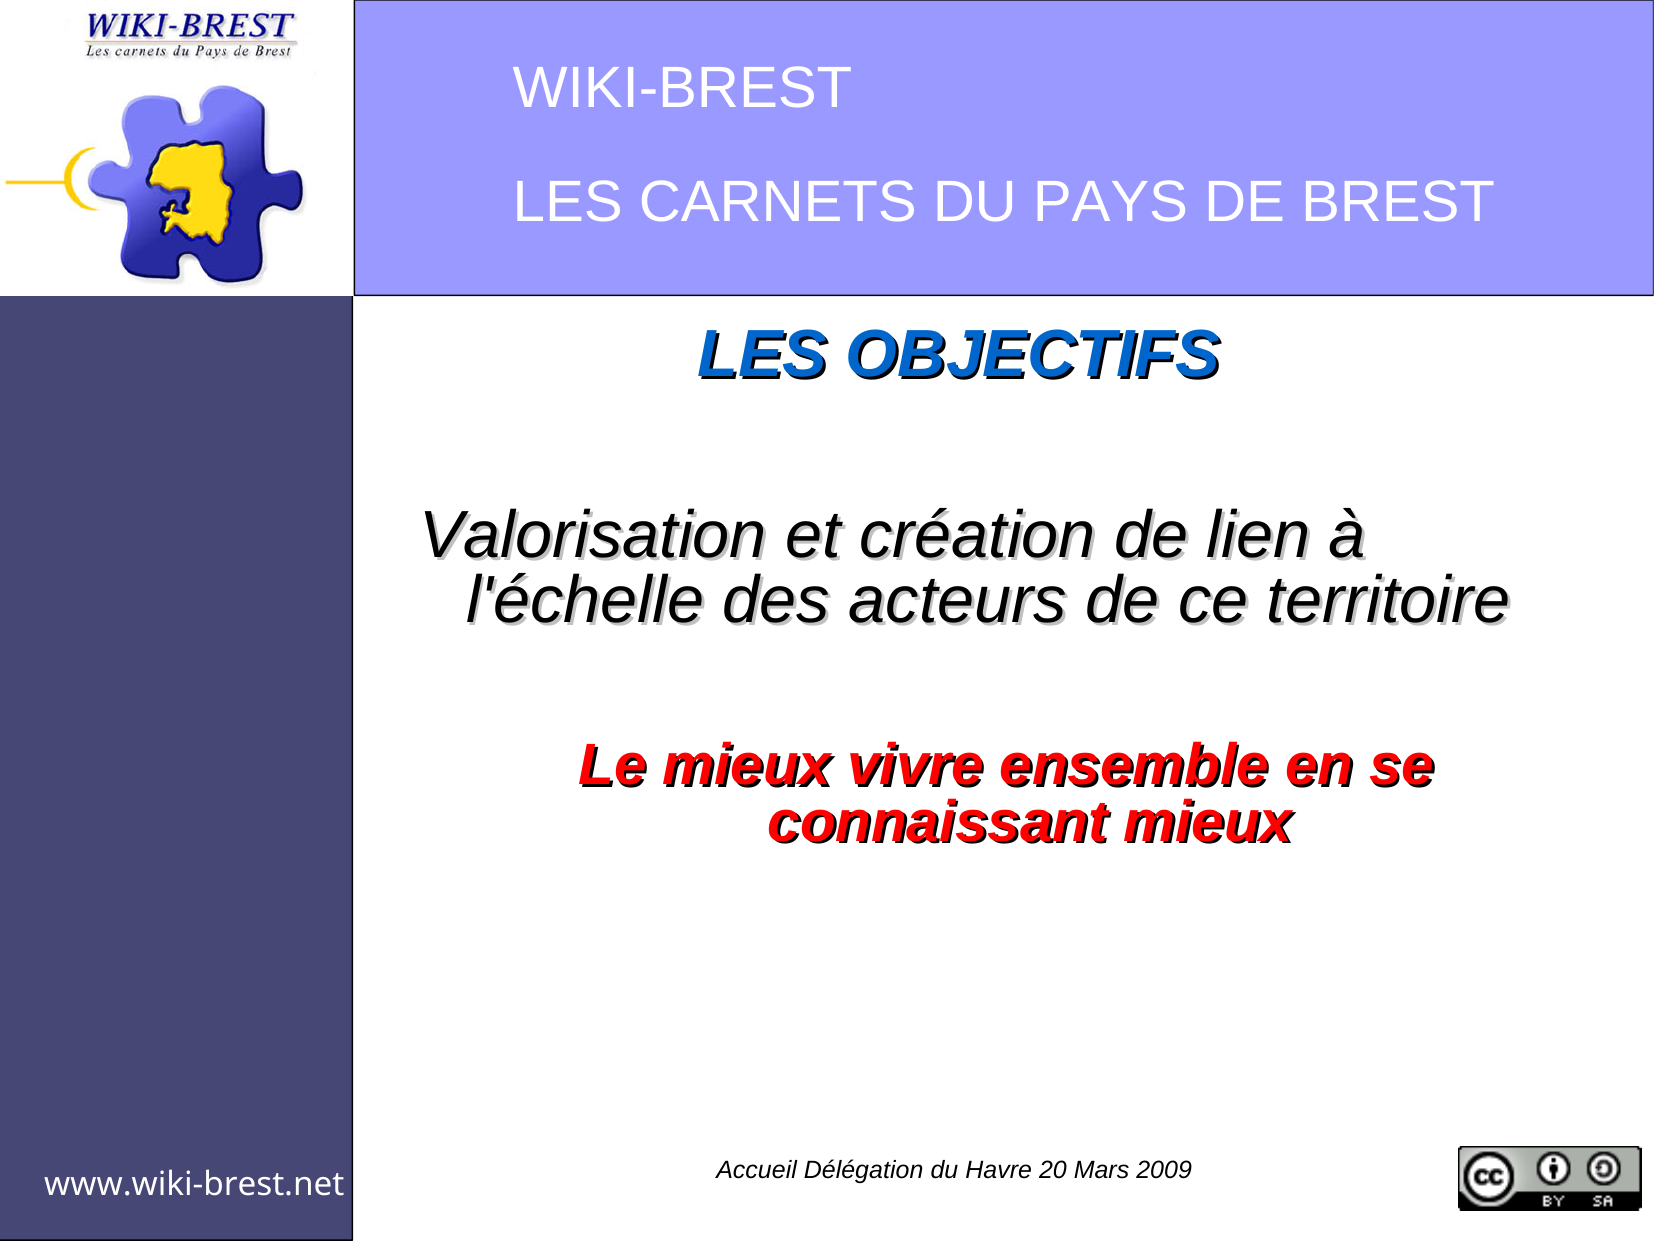

# LES OBJECTIFS
Valorisation et création de lien à l'échelle des acteurs de ce territoire
Le mieux vivre ensemble en se connaissant mieux